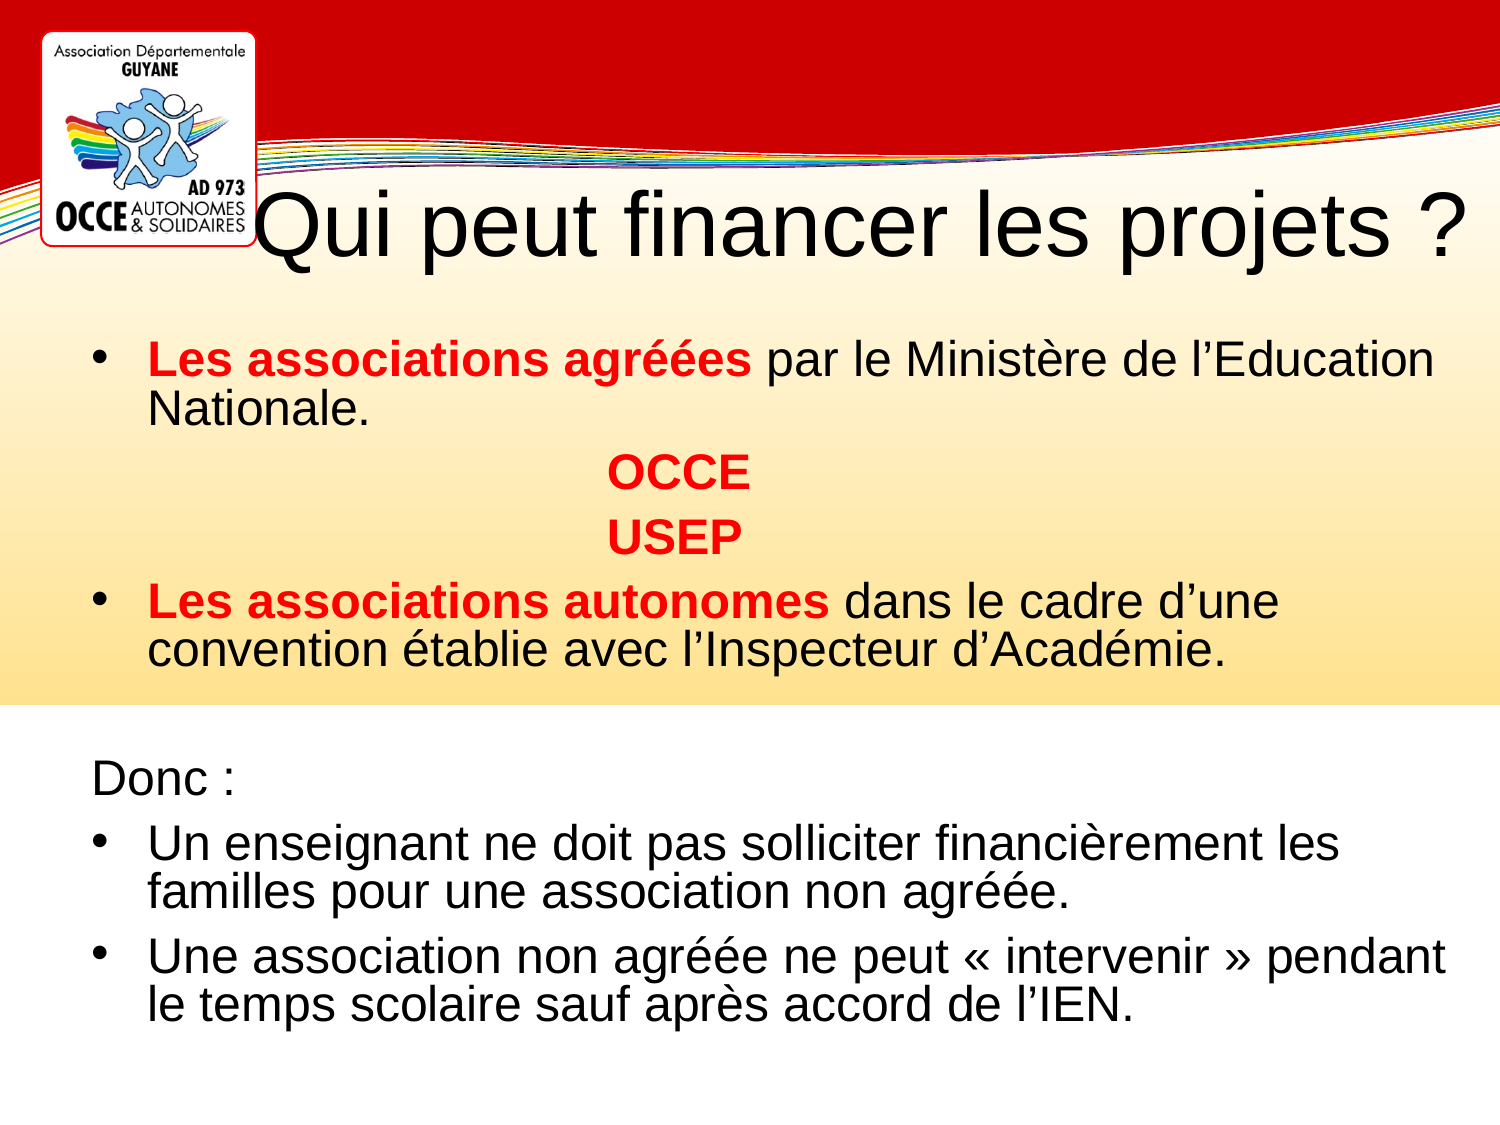

# Qui peut financer les projets ?
Les associations agréées par le Ministère de l’Education Nationale.
								OCCE
								USEP
Les associations autonomes dans le cadre d’une convention établie avec l’Inspecteur d’Académie.
Donc :
Un enseignant ne doit pas solliciter financièrement les familles pour une association non agréée.
Une association non agréée ne peut « intervenir » pendant le temps scolaire sauf après accord de l’IEN.